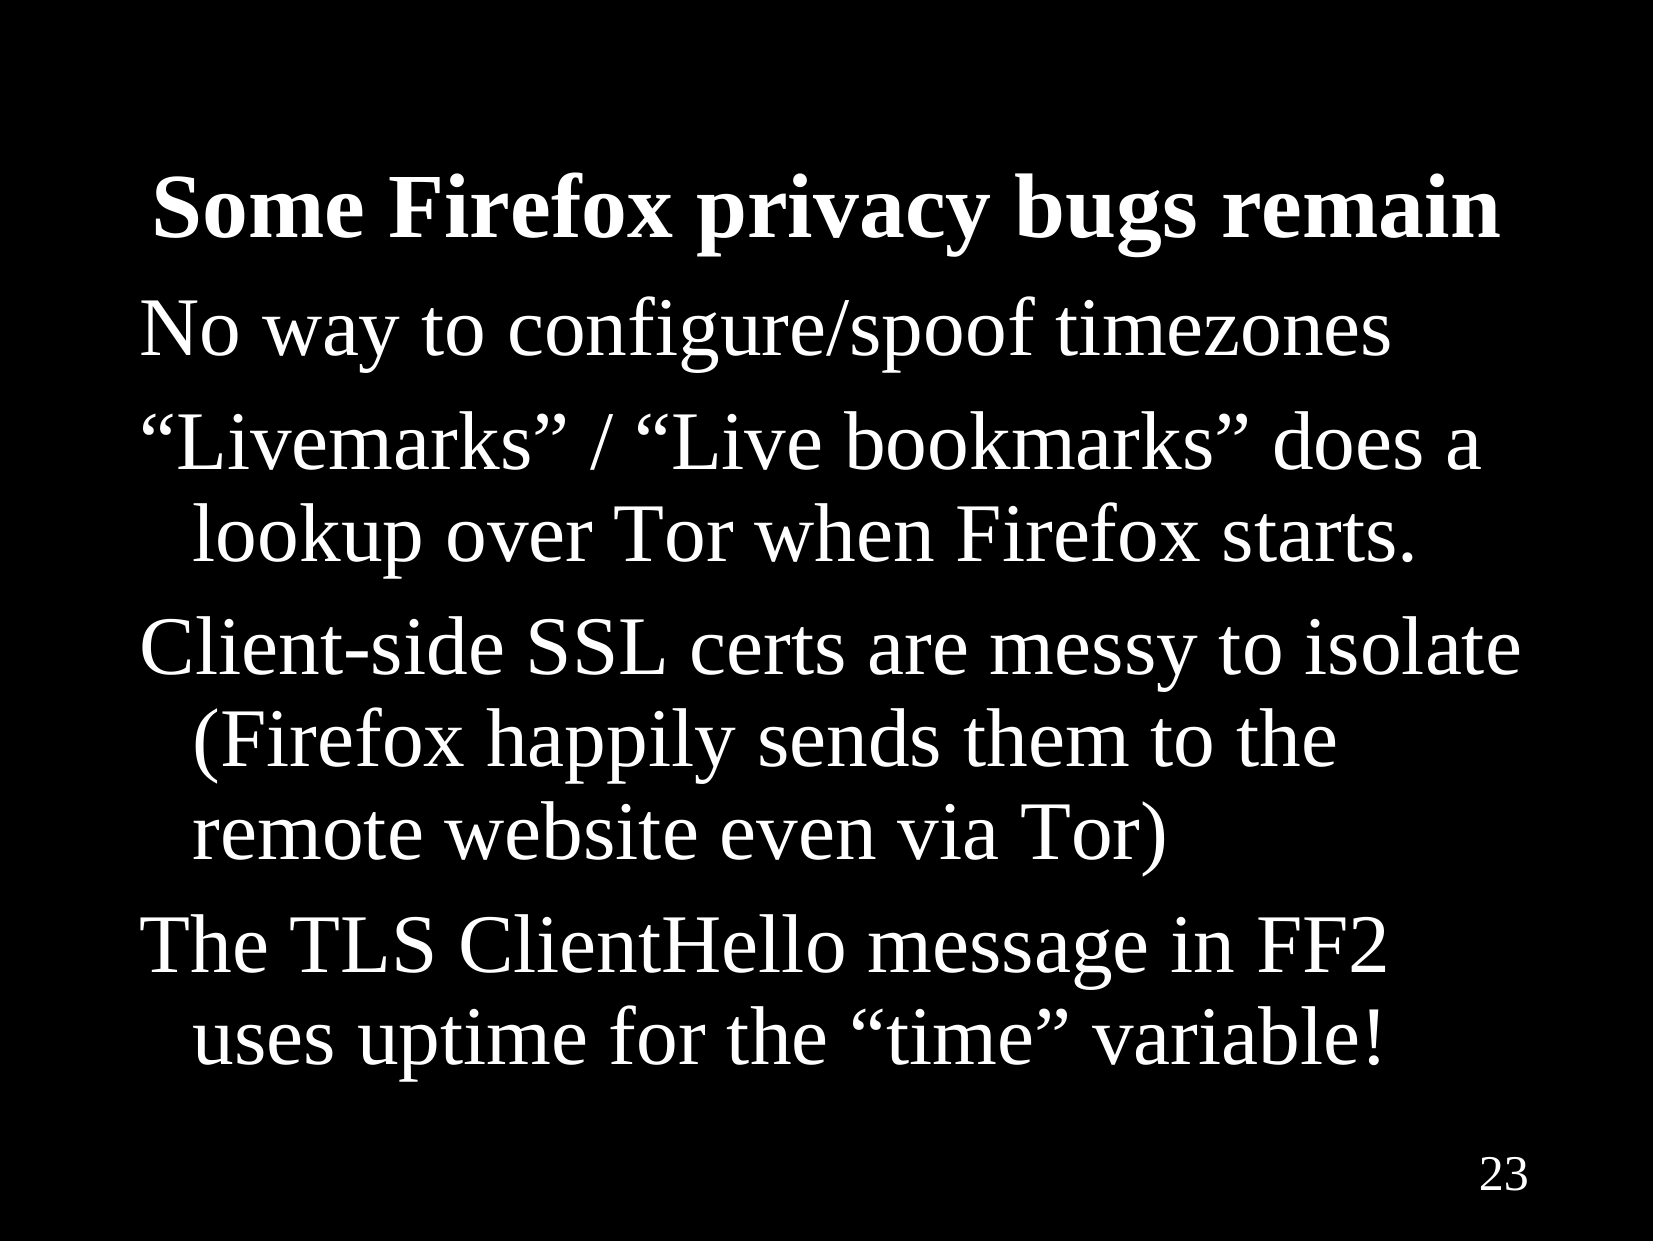

# Some Firefox privacy bugs remain
No way to configure/spoof timezones
“Livemarks” / “Live bookmarks” does a lookup over Tor when Firefox starts.
Client-side SSL certs are messy to isolate (Firefox happily sends them to the remote website even via Tor)
The TLS ClientHello message in FF2 uses uptime for the “time” variable!